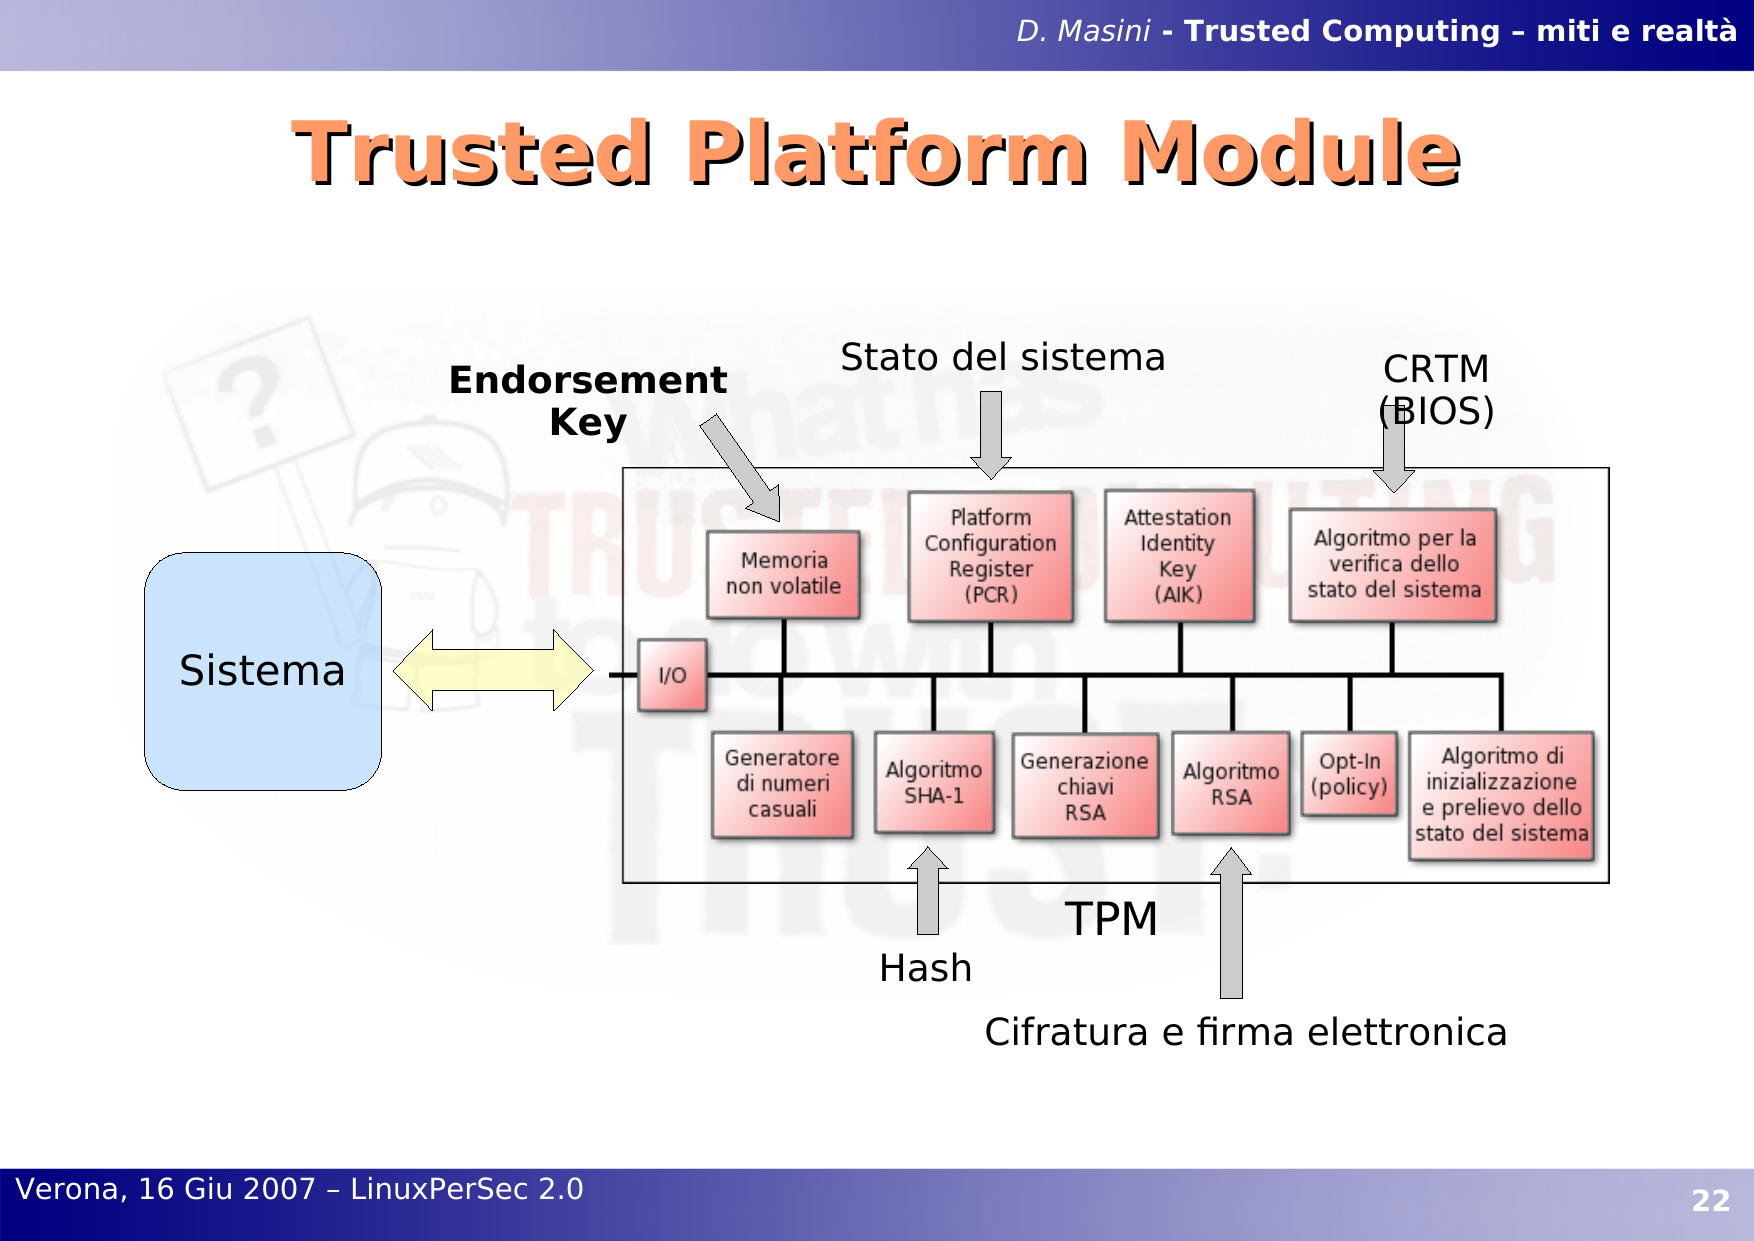

# Trusted Platform Module
Stato del sistema
CRTM (BIOS)
Endorsement Key
Sistema
TPM
Hash
Cifratura e firma elettronica